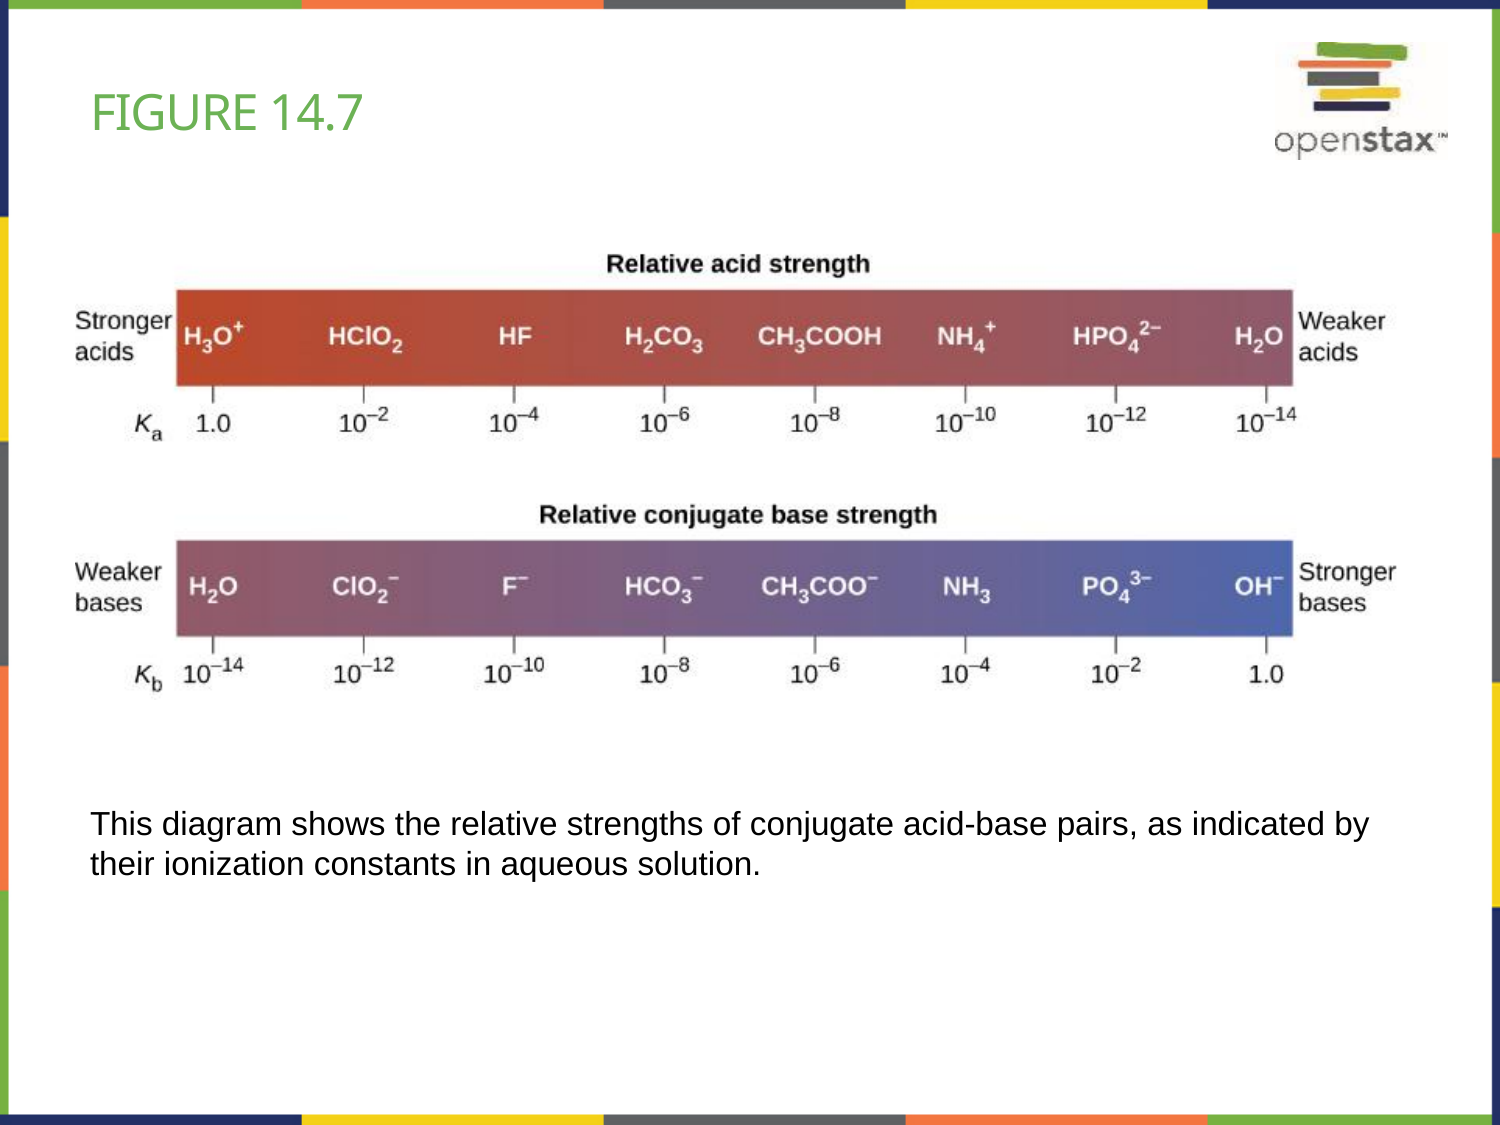

# Figure 14.7
This diagram shows the relative strengths of conjugate acid-base pairs, as indicated by their ionization constants in aqueous solution.